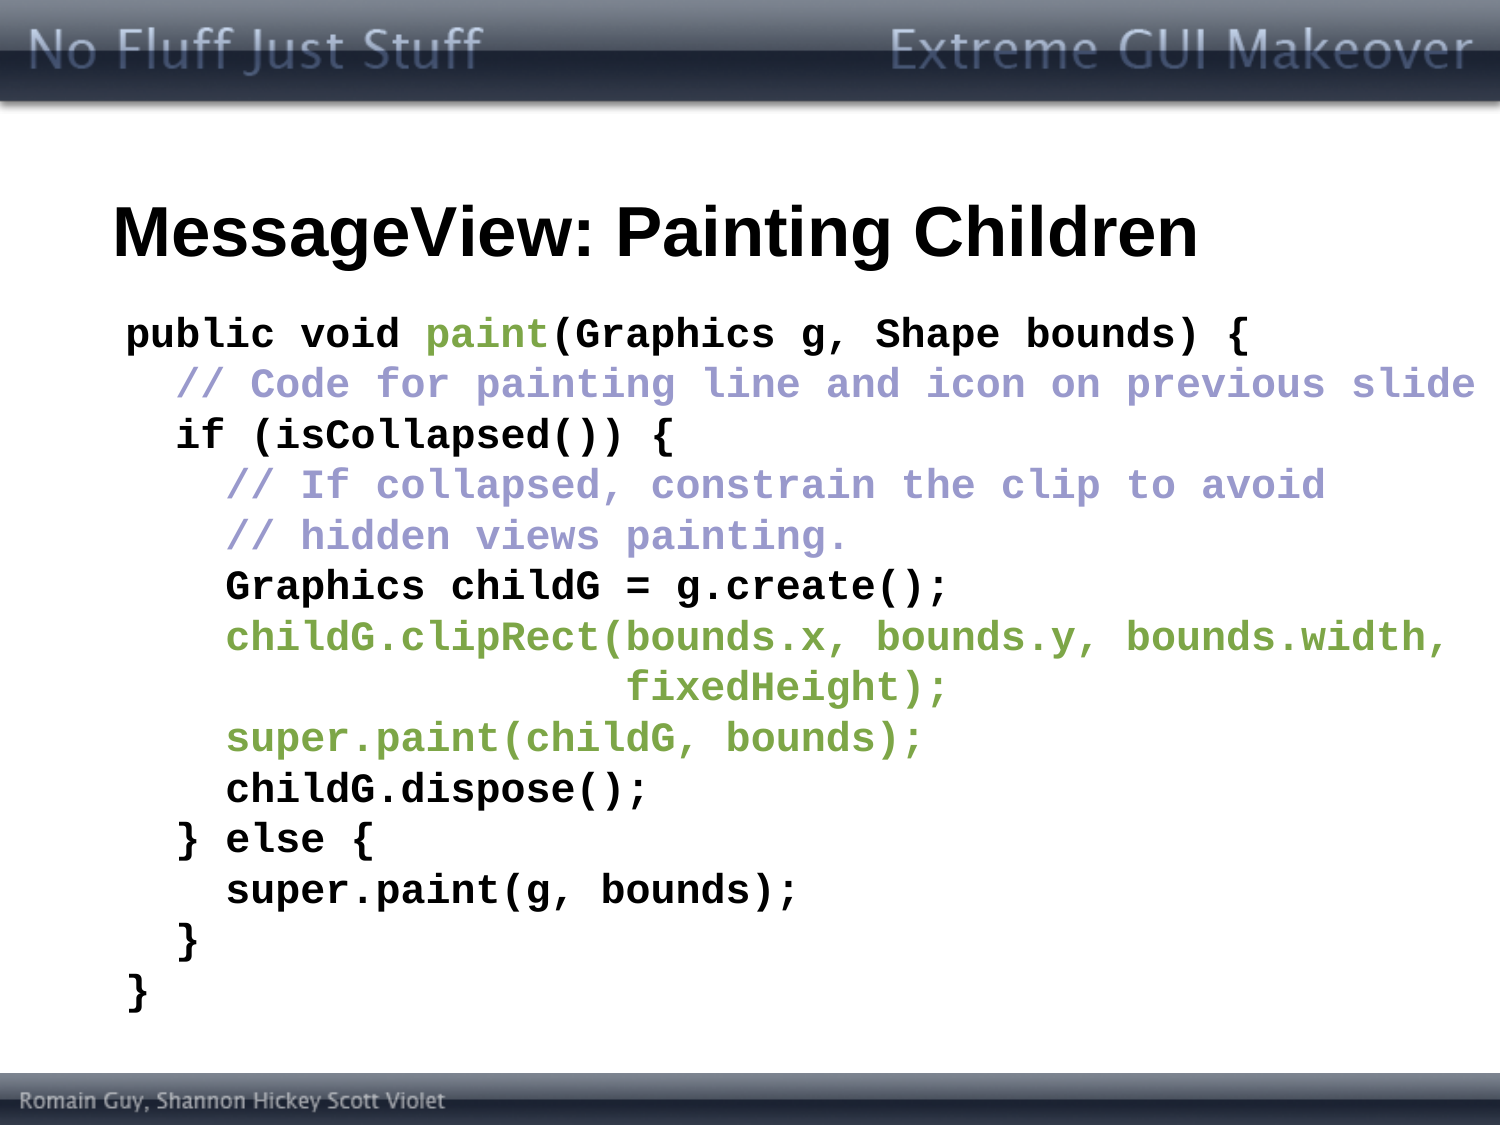

# MessageView: Painting Children
public void paint(Graphics g, Shape bounds) {
 // Code for painting line and icon on previous slide
 if (isCollapsed()) {
 // If collapsed, constrain the clip to avoid
 // hidden views painting.
 Graphics childG = g.create();
 childG.clipRect(bounds.x, bounds.y, bounds.width,
 fixedHeight);
 super.paint(childG, bounds);
 childG.dispose();
 } else {
 super.paint(g, bounds);
 }
}